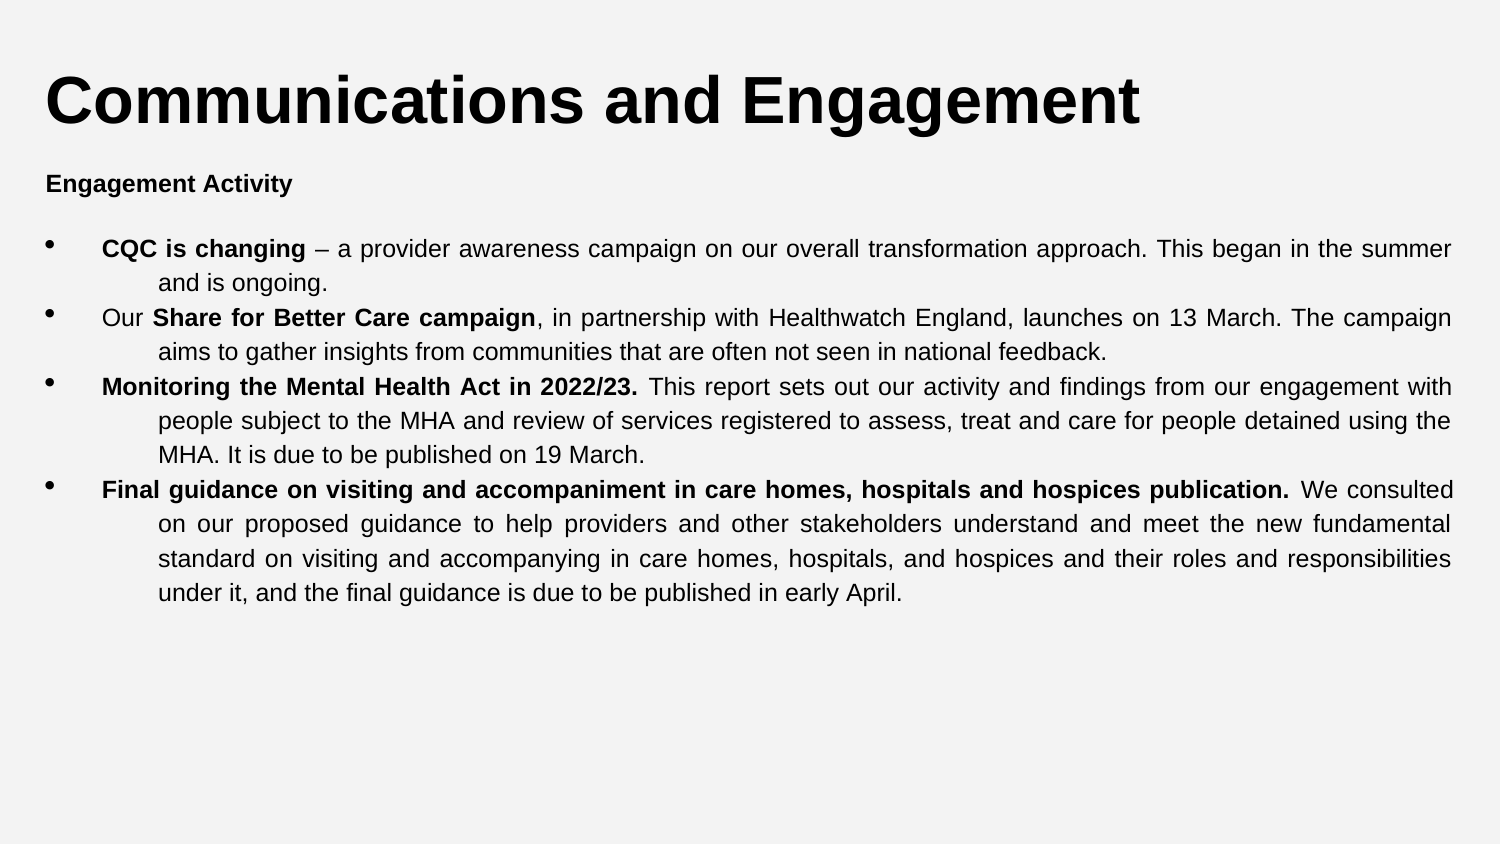

# Communications and Engagement
Engagement Activity
CQC is changing – a provider awareness campaign on our overall transformation approach. This began in the summer and is ongoing.
Our Share for Better Care campaign, in partnership with Healthwatch England, launches on 13 March. The campaign aims to gather insights from communities that are often not seen in national feedback.
Monitoring the Mental Health Act in 2022/23. This report sets out our activity and findings from our engagement with people subject to the MHA and review of services registered to assess, treat and care for people detained using the MHA. It is due to be published on 19 March.
Final guidance on visiting and accompaniment in care homes, hospitals and hospices publication. We consulted on our proposed guidance to help providers and other stakeholders understand and meet the new fundamental standard on visiting and accompanying in care homes, hospitals, and hospices and their roles and responsibilities under it, and the final guidance is due to be published in early April.